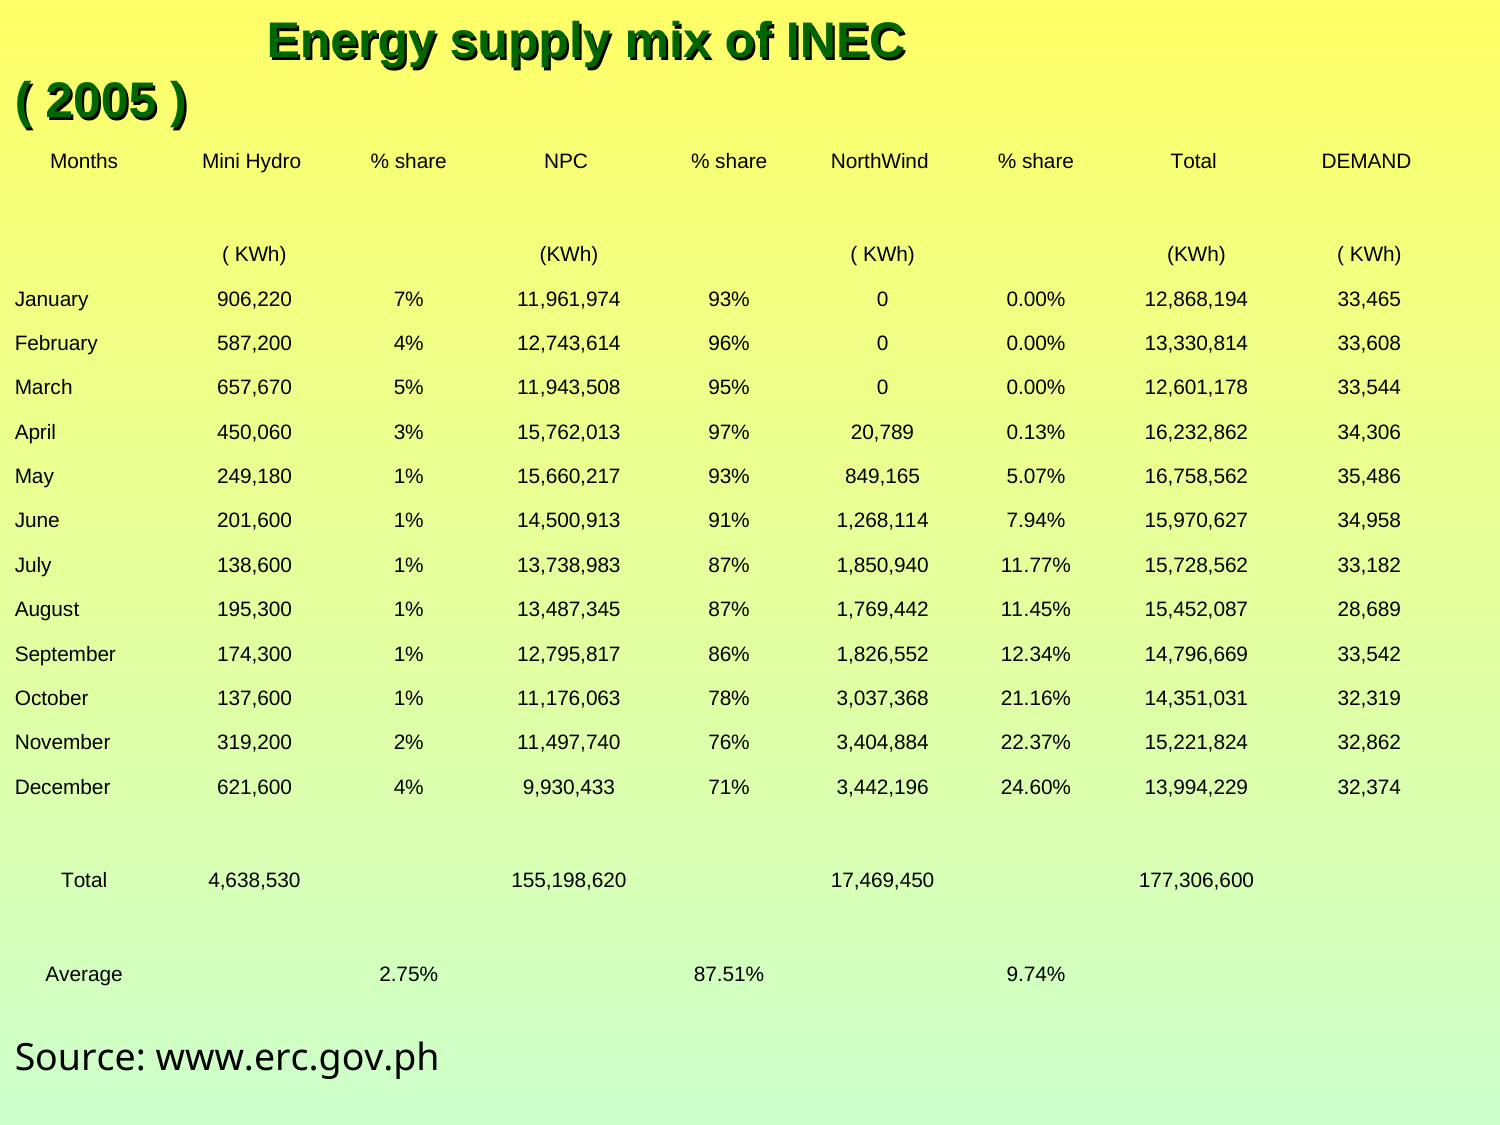

| Energy supply mix of INEC ( 2005 ) | | | | | | | | |
| --- | --- | --- | --- | --- | --- | --- | --- | --- |
| Months | Mini Hydro | % share | NPC | % share | NorthWind | % share | Total | DEMAND |
| | ( KWh) | | (KWh) | | ( KWh) | | (KWh) | ( KWh) |
| January | 906,220 | 7% | 11,961,974 | 93% | 0 | 0.00% | 12,868,194 | 33,465 |
| February | 587,200 | 4% | 12,743,614 | 96% | 0 | 0.00% | 13,330,814 | 33,608 |
| March | 657,670 | 5% | 11,943,508 | 95% | 0 | 0.00% | 12,601,178 | 33,544 |
| April | 450,060 | 3% | 15,762,013 | 97% | 20,789 | 0.13% | 16,232,862 | 34,306 |
| May | 249,180 | 1% | 15,660,217 | 93% | 849,165 | 5.07% | 16,758,562 | 35,486 |
| June | 201,600 | 1% | 14,500,913 | 91% | 1,268,114 | 7.94% | 15,970,627 | 34,958 |
| July | 138,600 | 1% | 13,738,983 | 87% | 1,850,940 | 11.77% | 15,728,562 | 33,182 |
| August | 195,300 | 1% | 13,487,345 | 87% | 1,769,442 | 11.45% | 15,452,087 | 28,689 |
| September | 174,300 | 1% | 12,795,817 | 86% | 1,826,552 | 12.34% | 14,796,669 | 33,542 |
| October | 137,600 | 1% | 11,176,063 | 78% | 3,037,368 | 21.16% | 14,351,031 | 32,319 |
| November | 319,200 | 2% | 11,497,740 | 76% | 3,404,884 | 22.37% | 15,221,824 | 32,862 |
| December | 621,600 | 4% | 9,930,433 | 71% | 3,442,196 | 24.60% | 13,994,229 | 32,374 |
| Total | 4,638,530 | | 155,198,620 | | 17,469,450 | | 177,306,600 | |
| Average | | 2.75% | | 87.51% | | 9.74% | | |
Source: www.erc.gov.ph